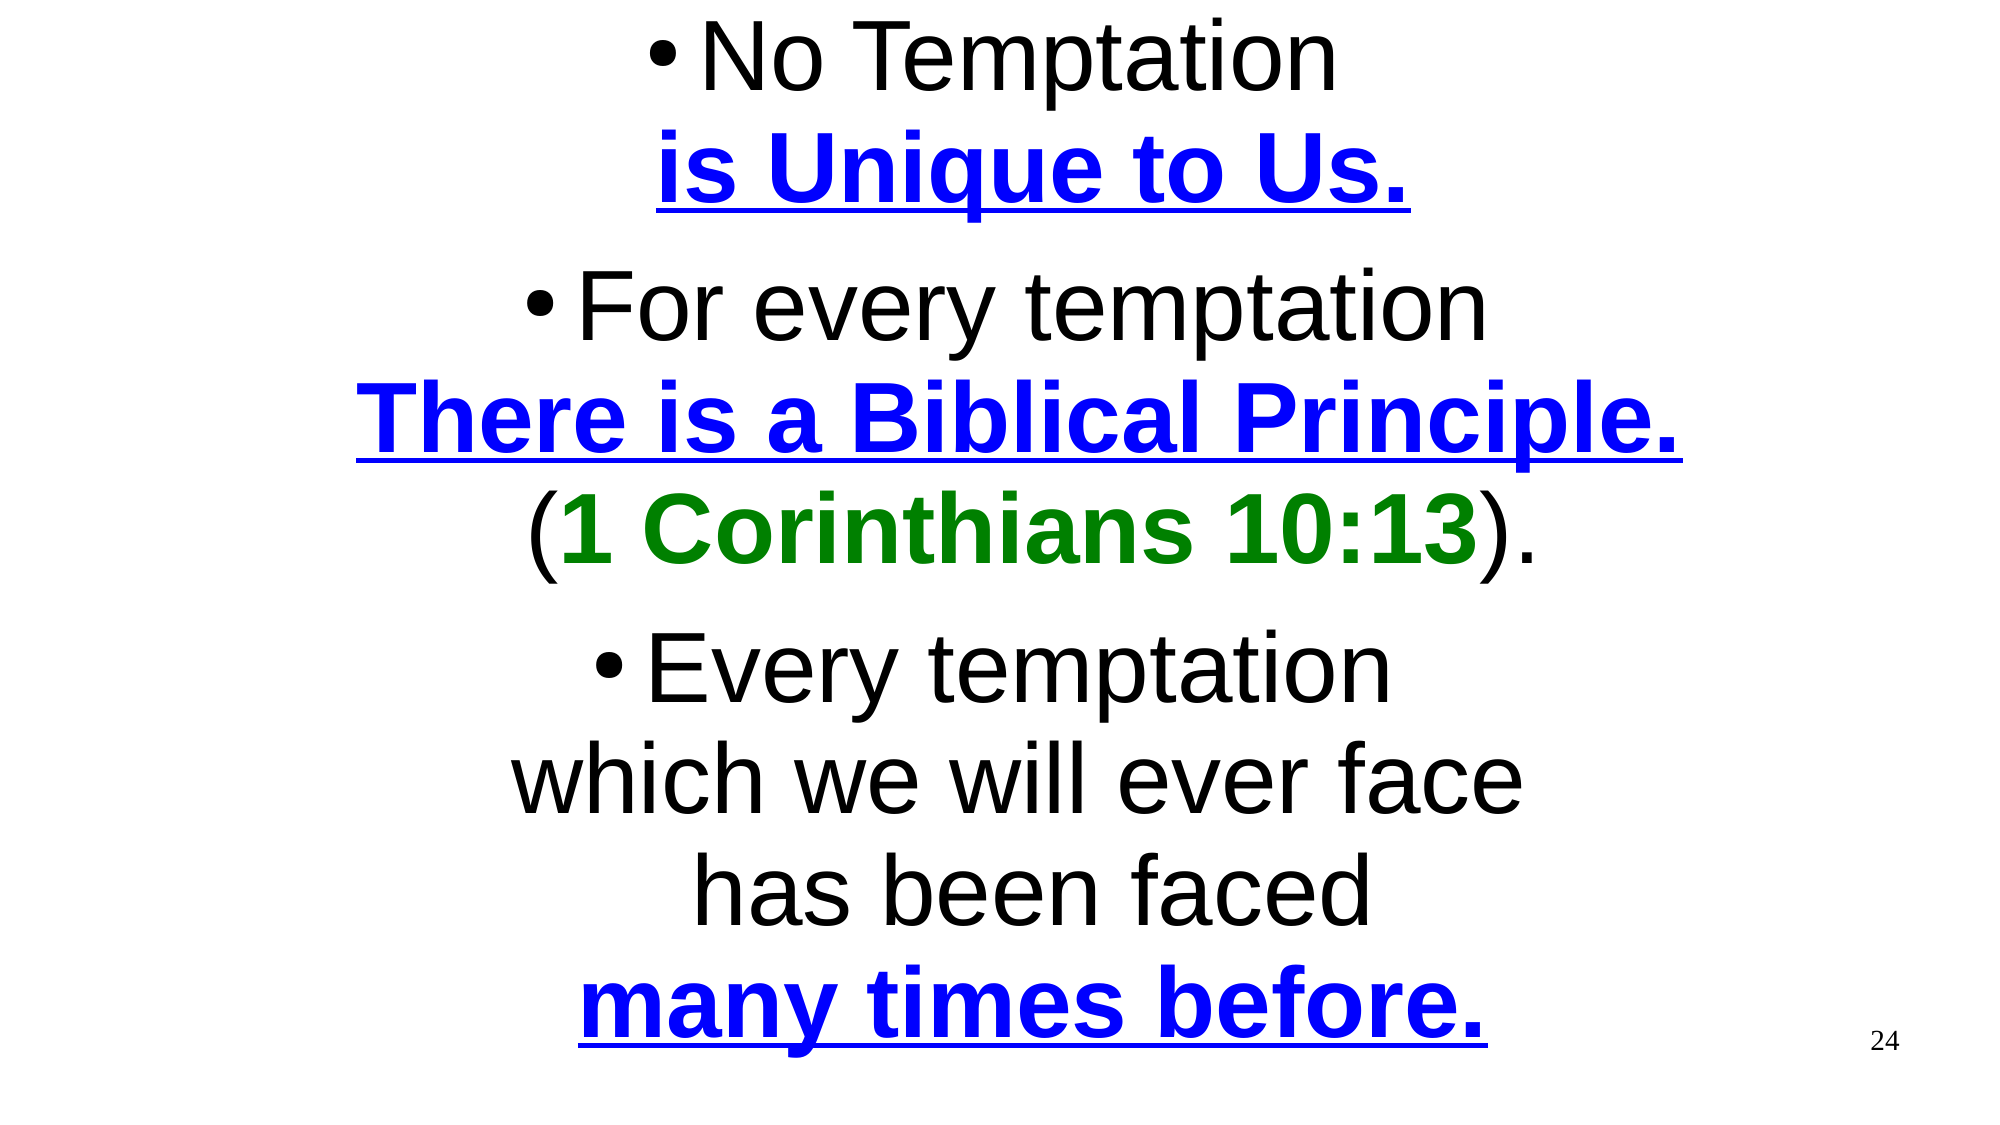

# No Temptation is Unique to Us.
For every temptation
There is a Biblical Principle. 
(1 Corinthians 10:13).
Every temptation
which we will ever face
has been faced
 many times before.
24